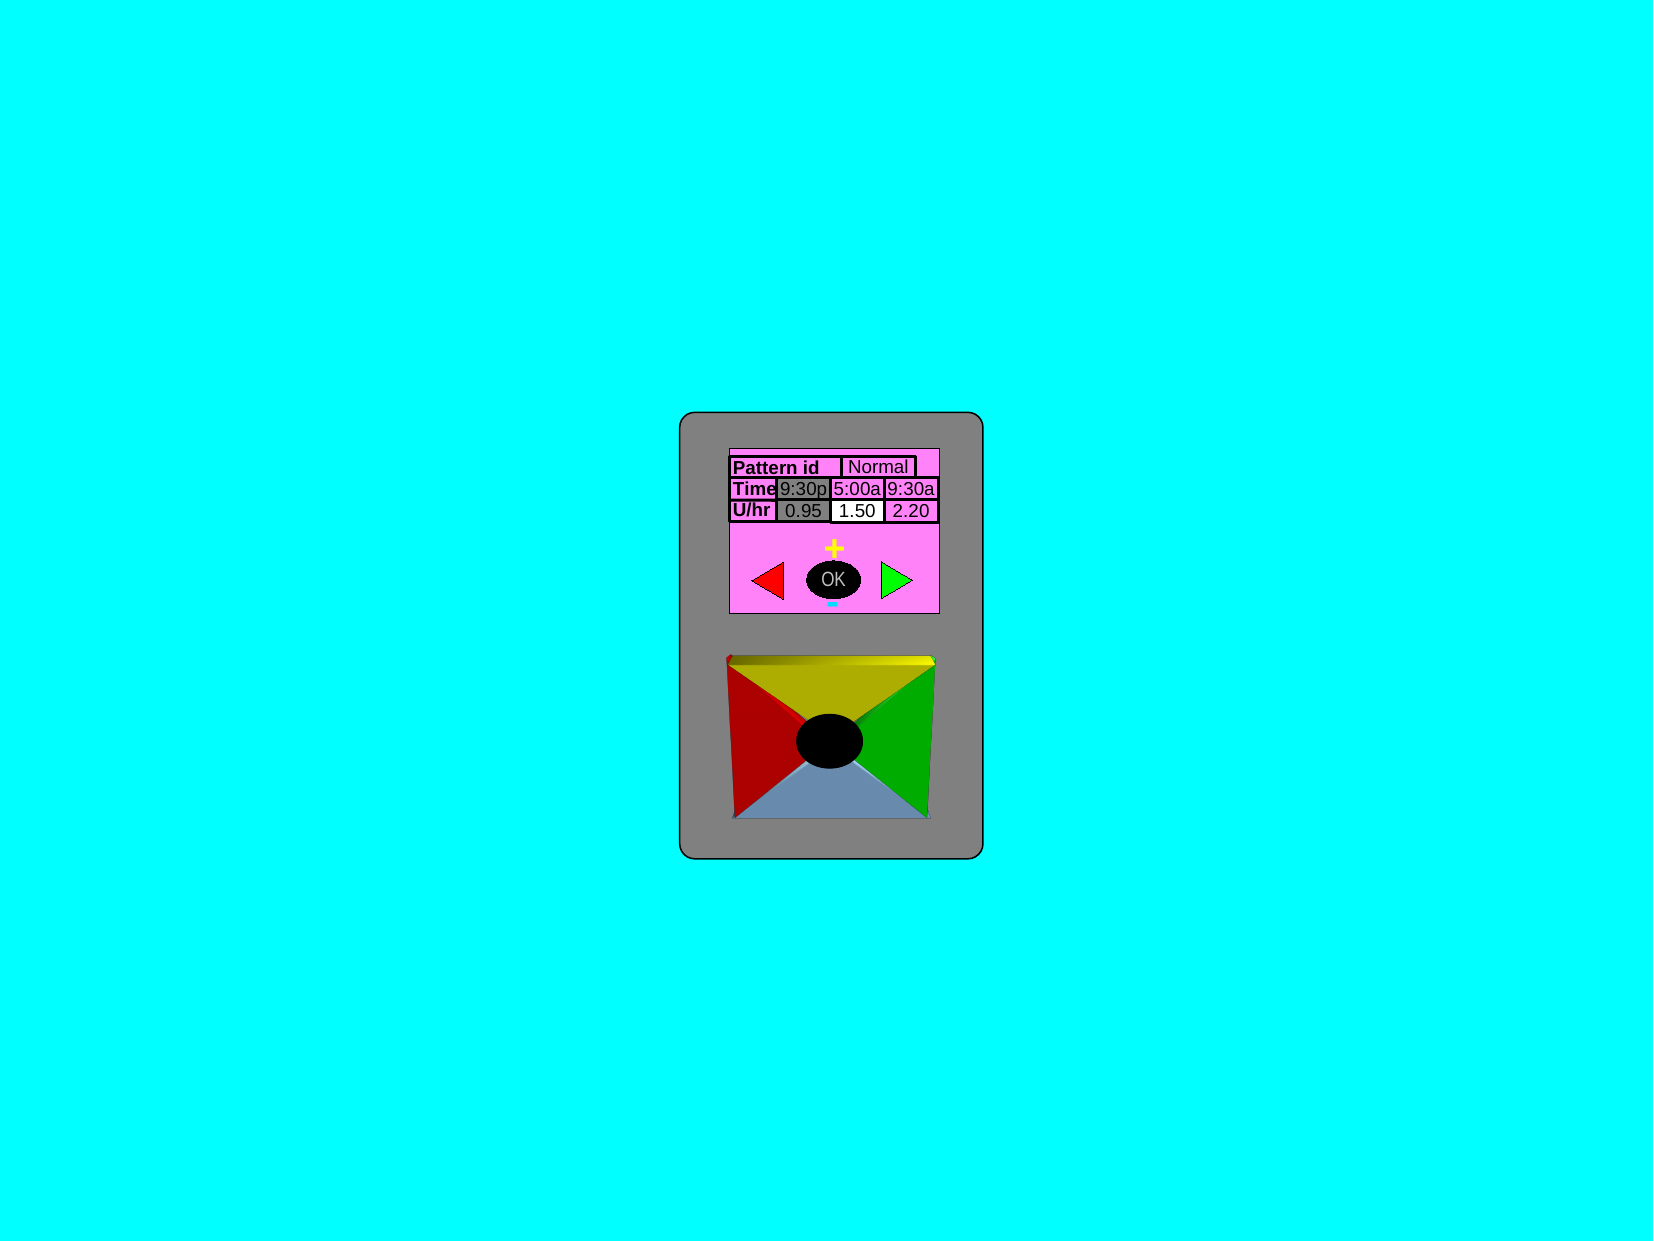

Pattern id
Time
U/hr
Normal
9:30p
5:00a
9:30a
0.95
1.50
2.20
+
OK
-